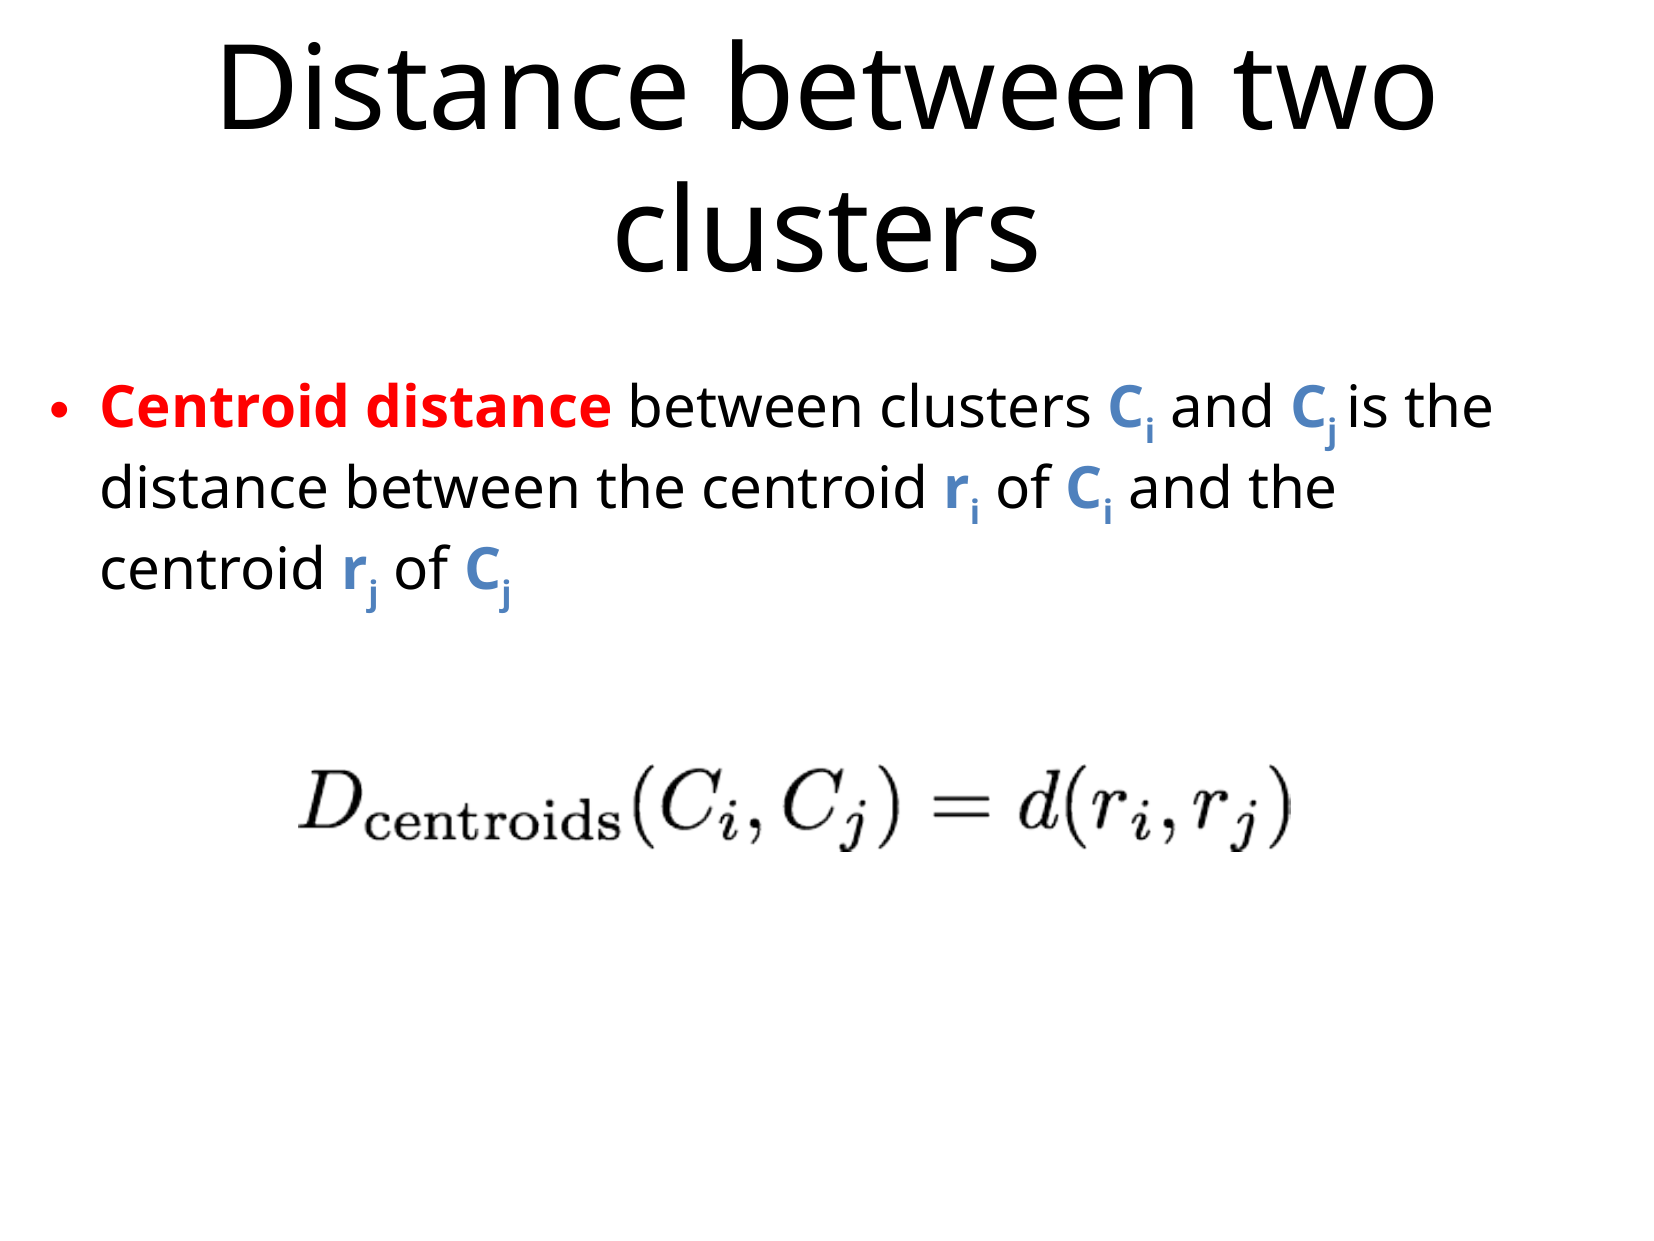

# Distance between two clusters
Centroid distance between clusters Ci and Cj is the distance between the centroid ri of Ci and the centroid rj of Cj